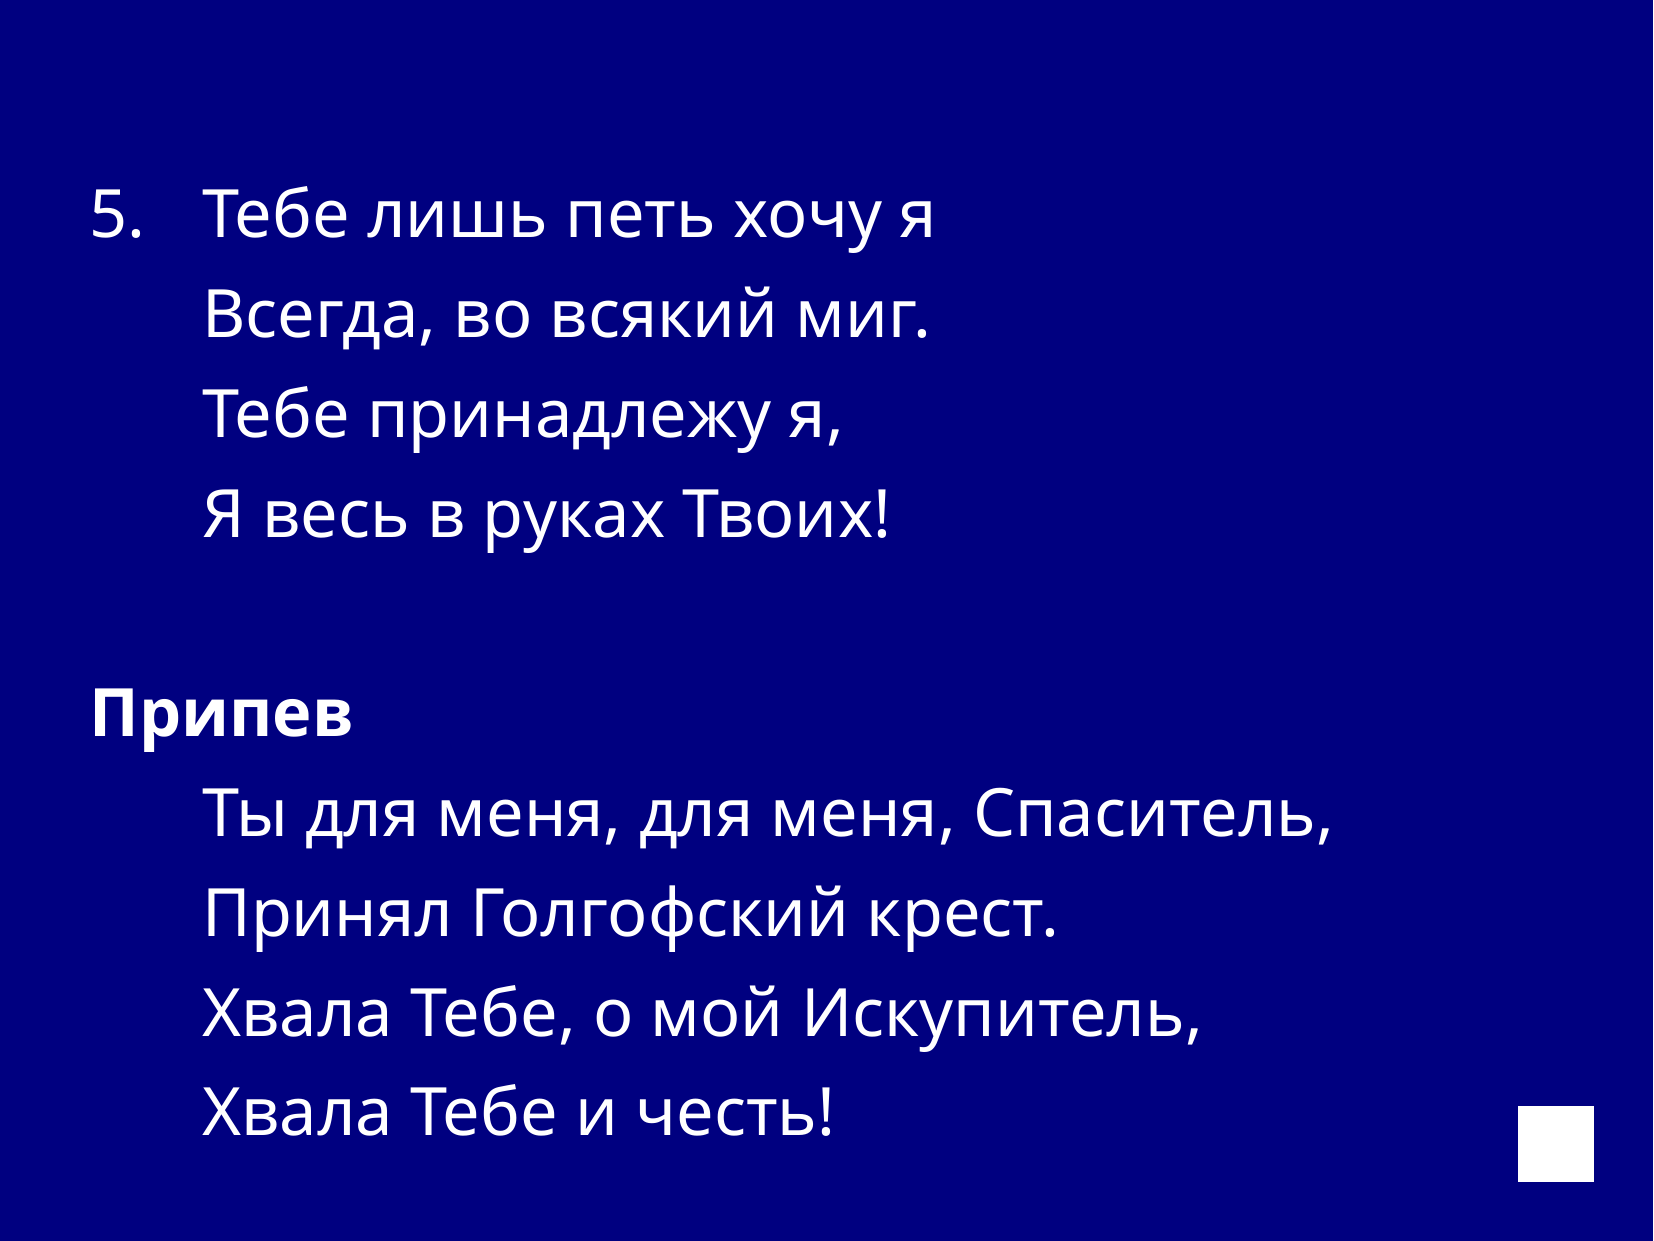

5.	Тебе лишь петь хочу я
	Всегда, во всякий миг.
	Тебе принадлежу я,
	Я весь в руках Твоих!
Припев
	Ты для меня, для меня, Спаситель,
	Принял Голгофский крест.
	Хвала Тебе, о мой Искупитель,
	Хвала Тебе и честь!